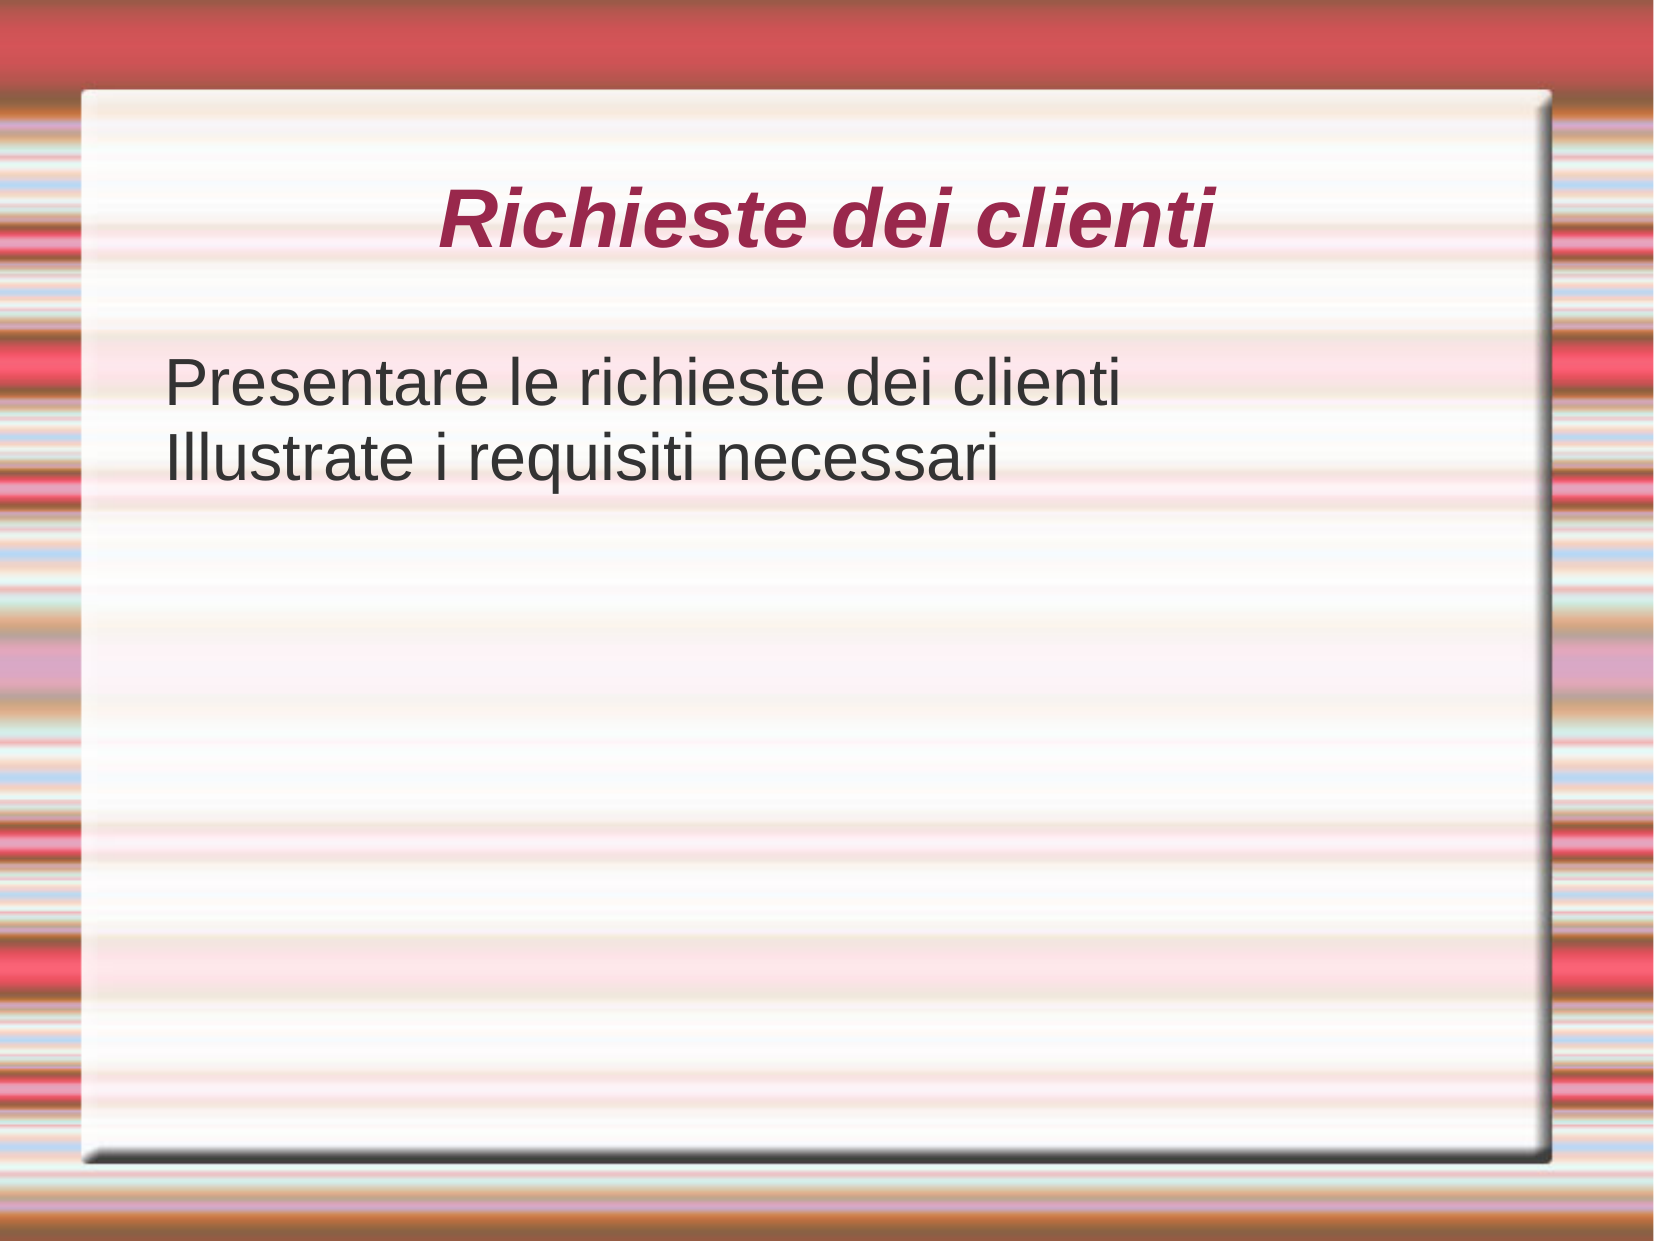

# Richieste dei clienti
Presentare le richieste dei clienti
Illustrate i requisiti necessari